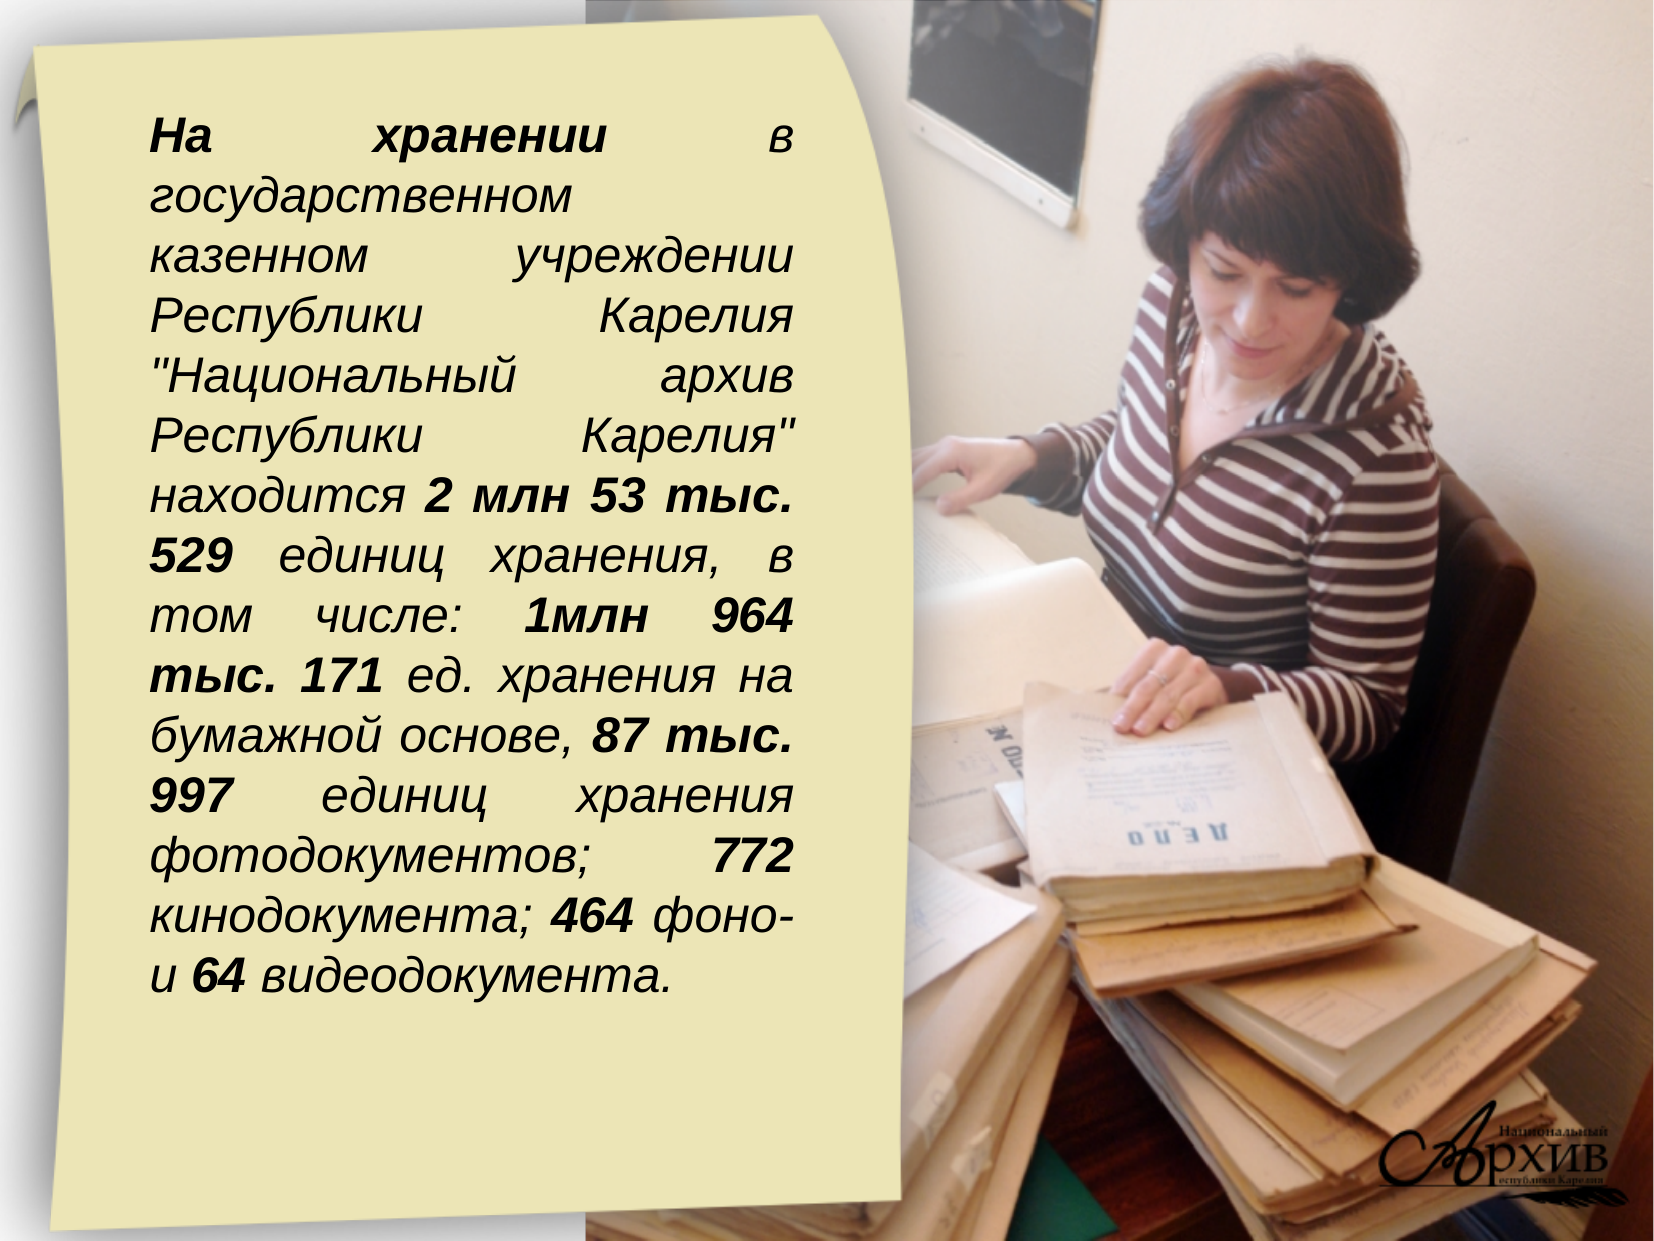

На хранении в государственном казенном учреждении Республики Карелия "Национальный архив Республики Карелия" находится 2 млн 53 тыс. 529 единиц хранения, в том числе: 1млн 964 тыс. 171 ед. хранения на бумажной основе, 87 тыс. 997 единиц хранения фотодокументов; 772 кинодокумента; 464 фоно- и 64 видеодокумента.